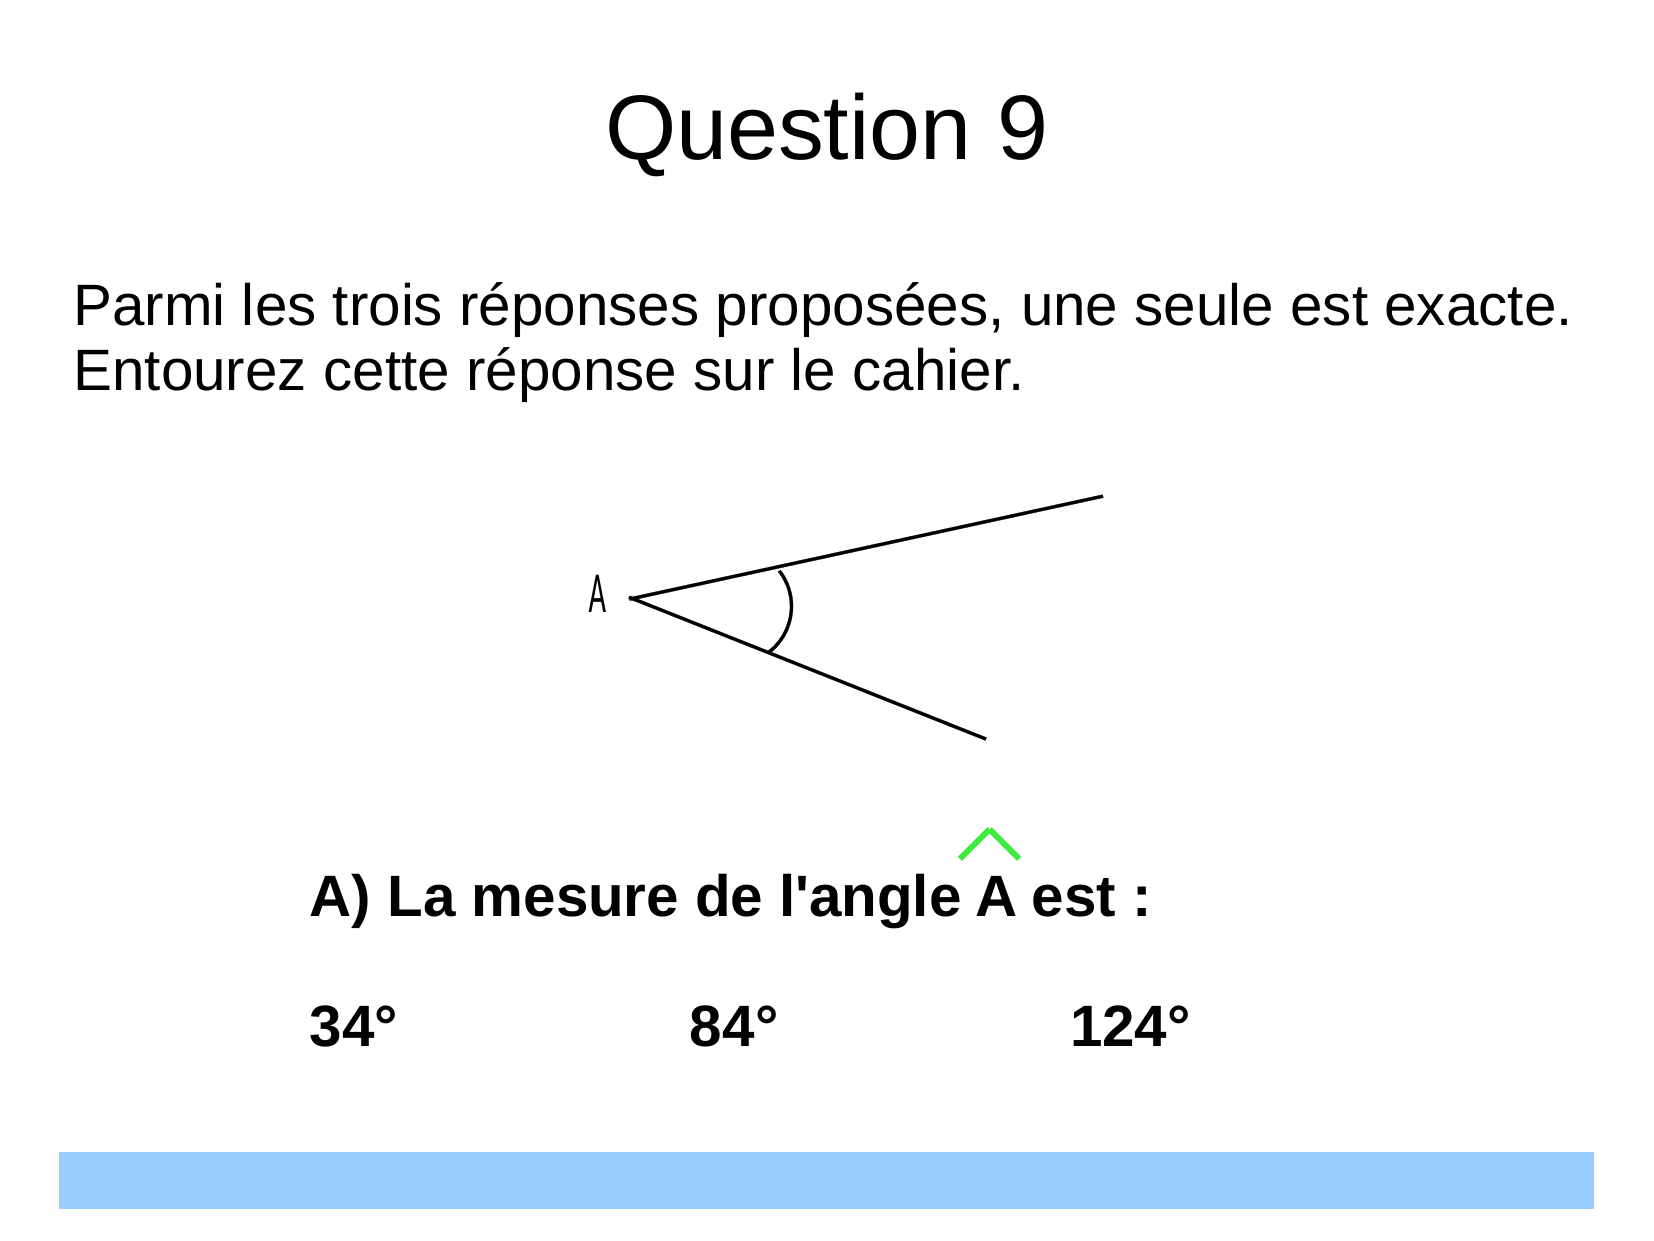

# Question 9
Parmi les trois réponses proposées, une seule est exacte.
Entourez cette réponse sur le cahier.
A) La mesure de l'angle A est :
34° 84° 124°
| |
| --- |